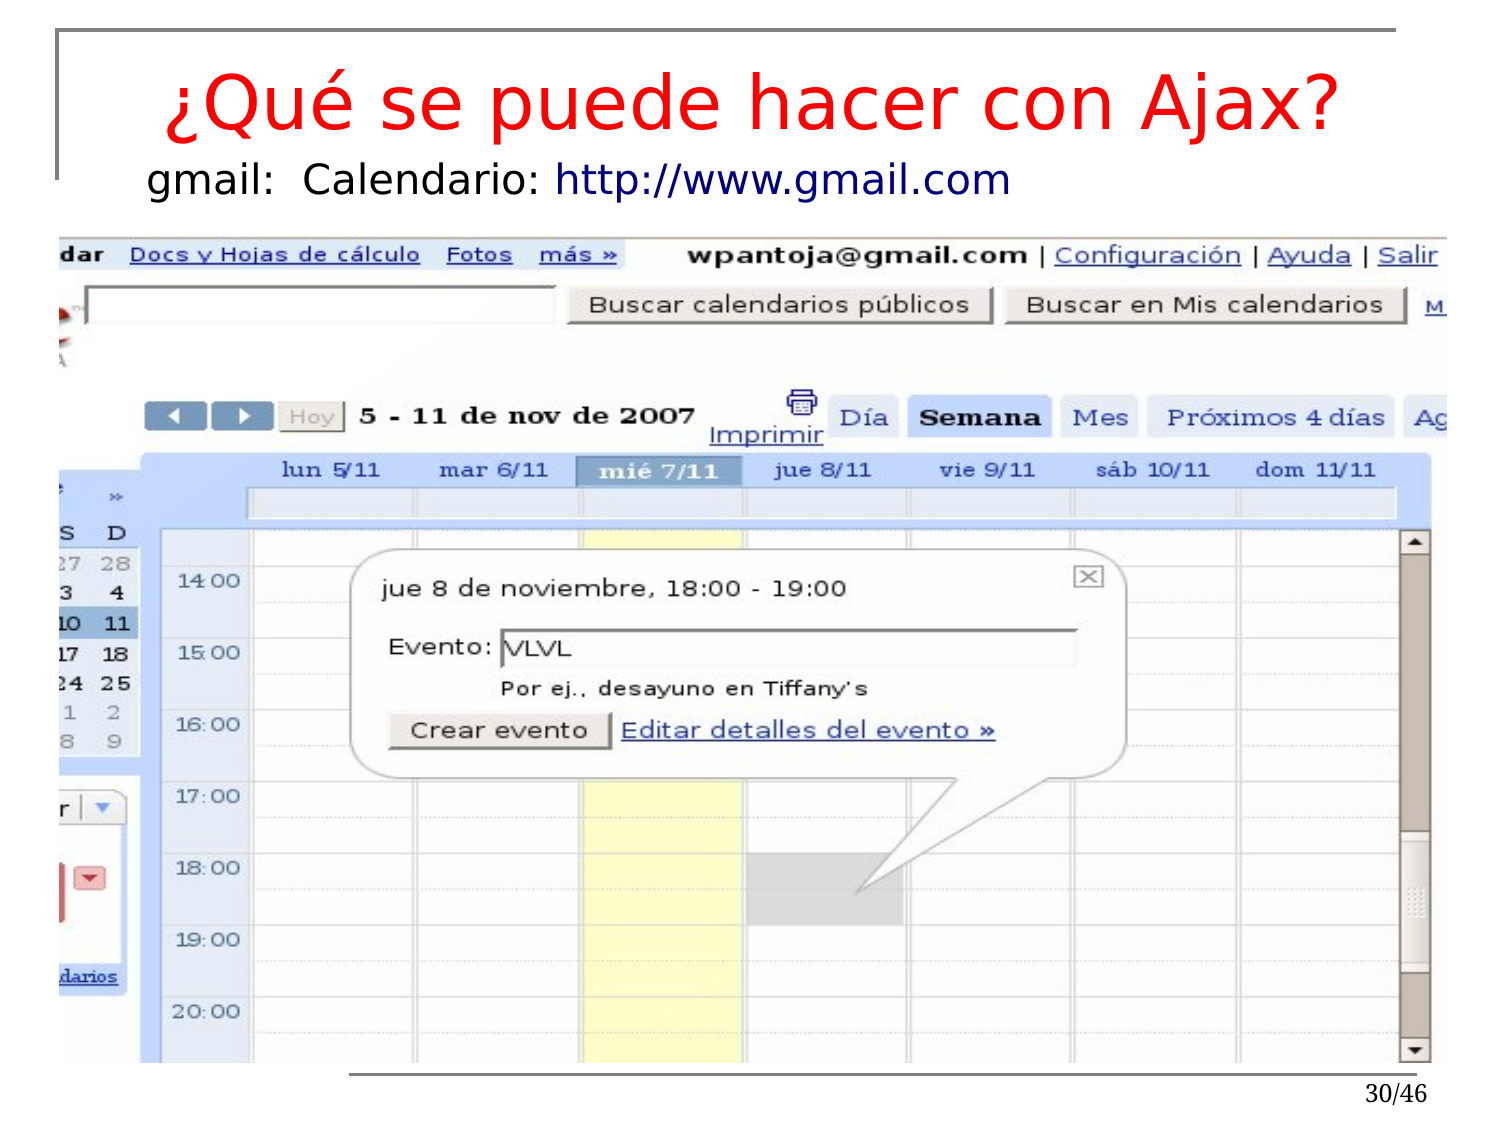

# ¿Qué se puede hacer con Ajax?
 gmail: Calendario: http://www.gmail.com
Demostración